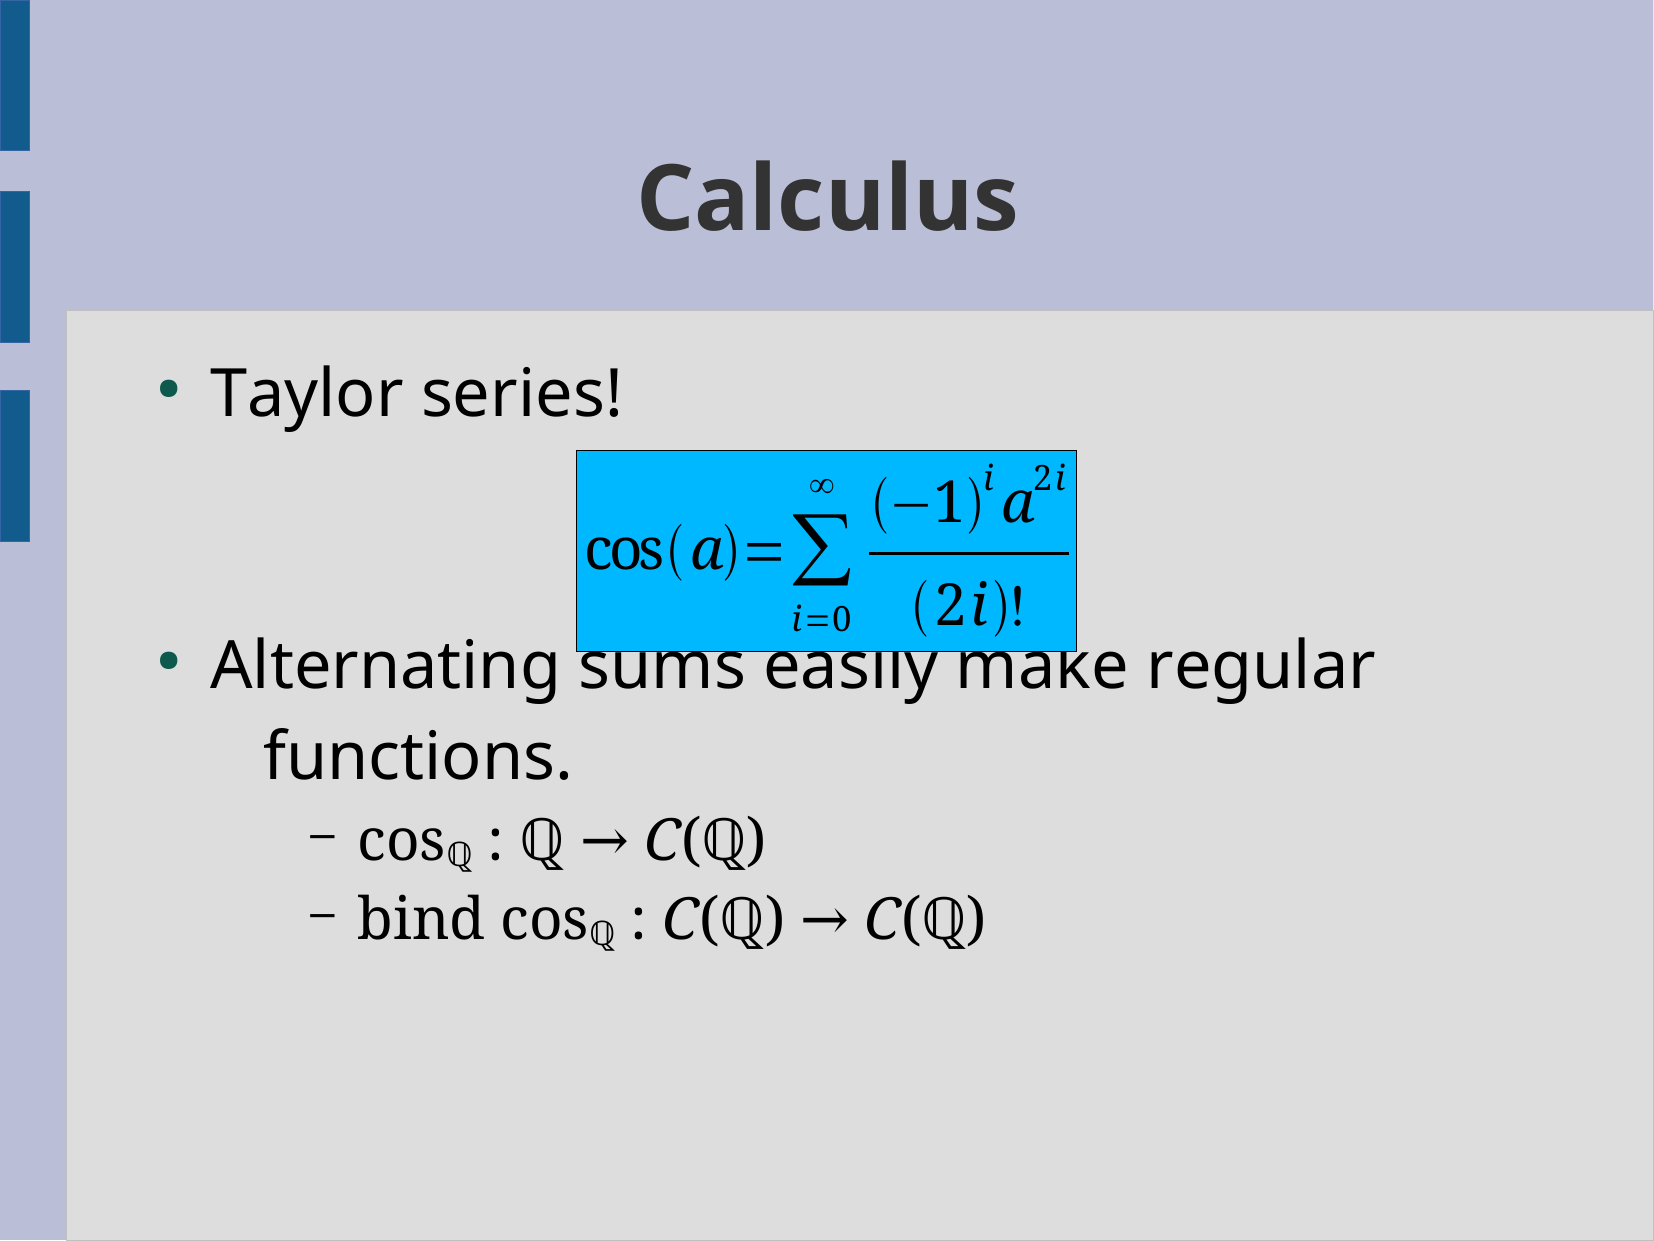

# Calculus
Taylor series!
Alternating sums easily make regular functions.
cosℚ : ℚ → C(ℚ)
bind cosℚ : C(ℚ) → C(ℚ)